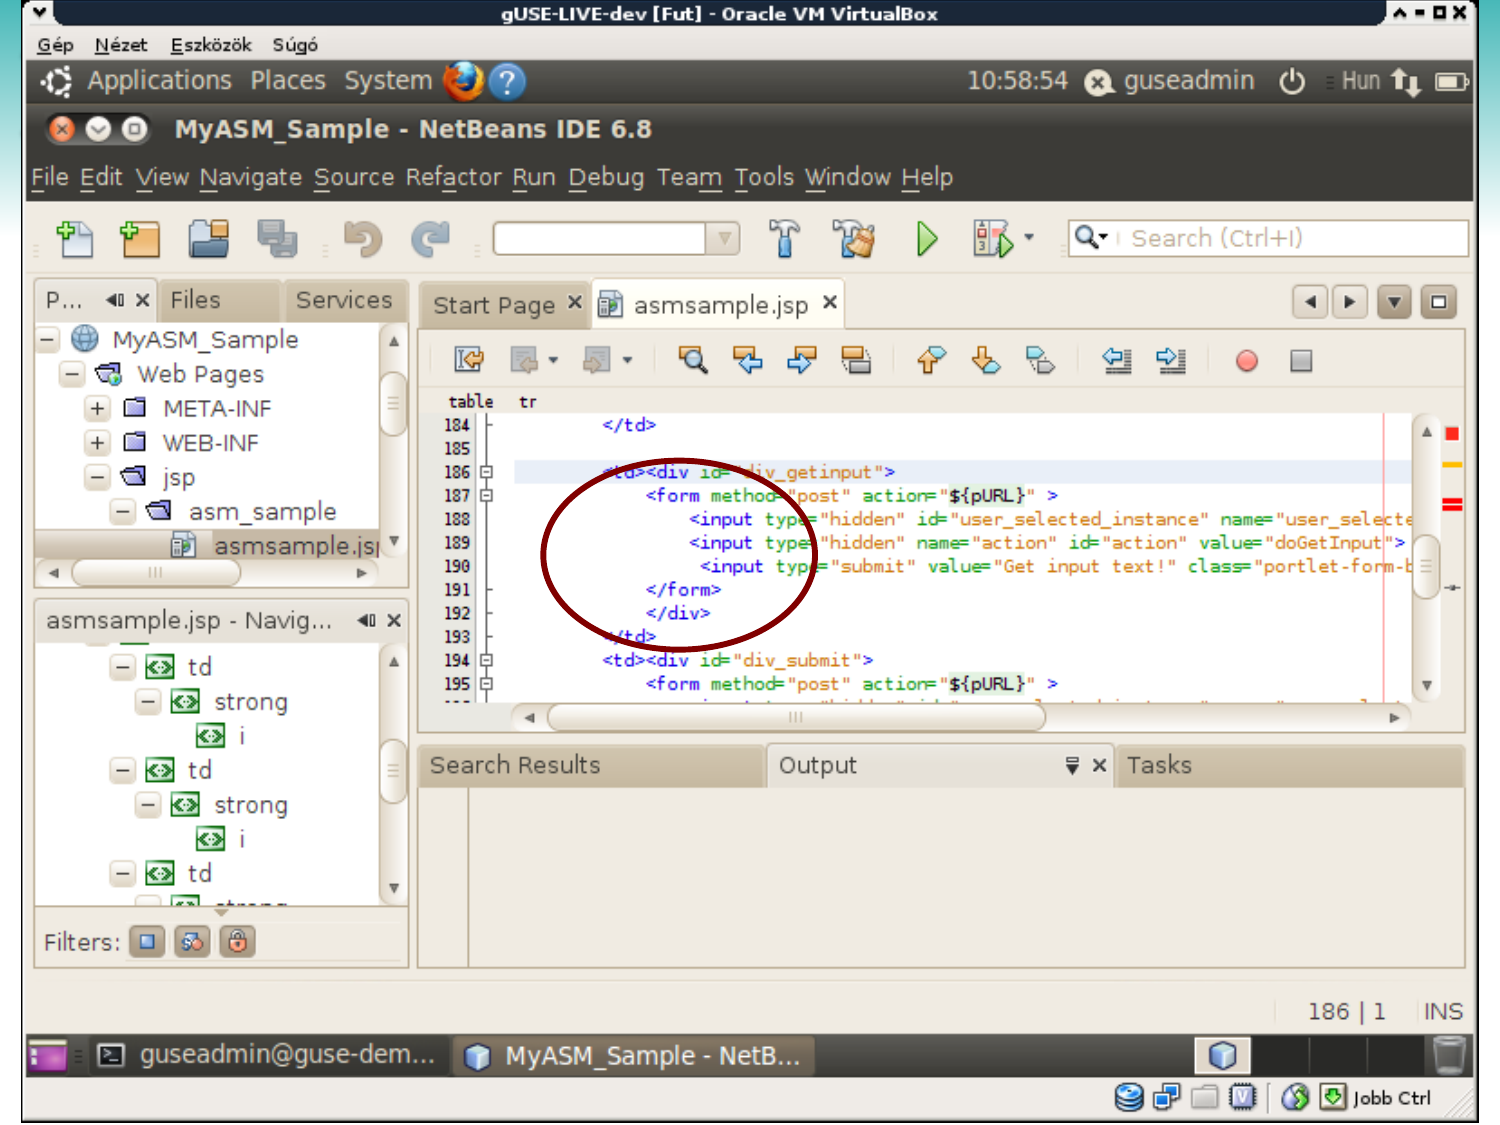

# Modification Step 3 – Modify portlet layout II.
Remove “Get Inputs”
Search for the “div_getinputs” div
Remove it (along with its parent <td>)!